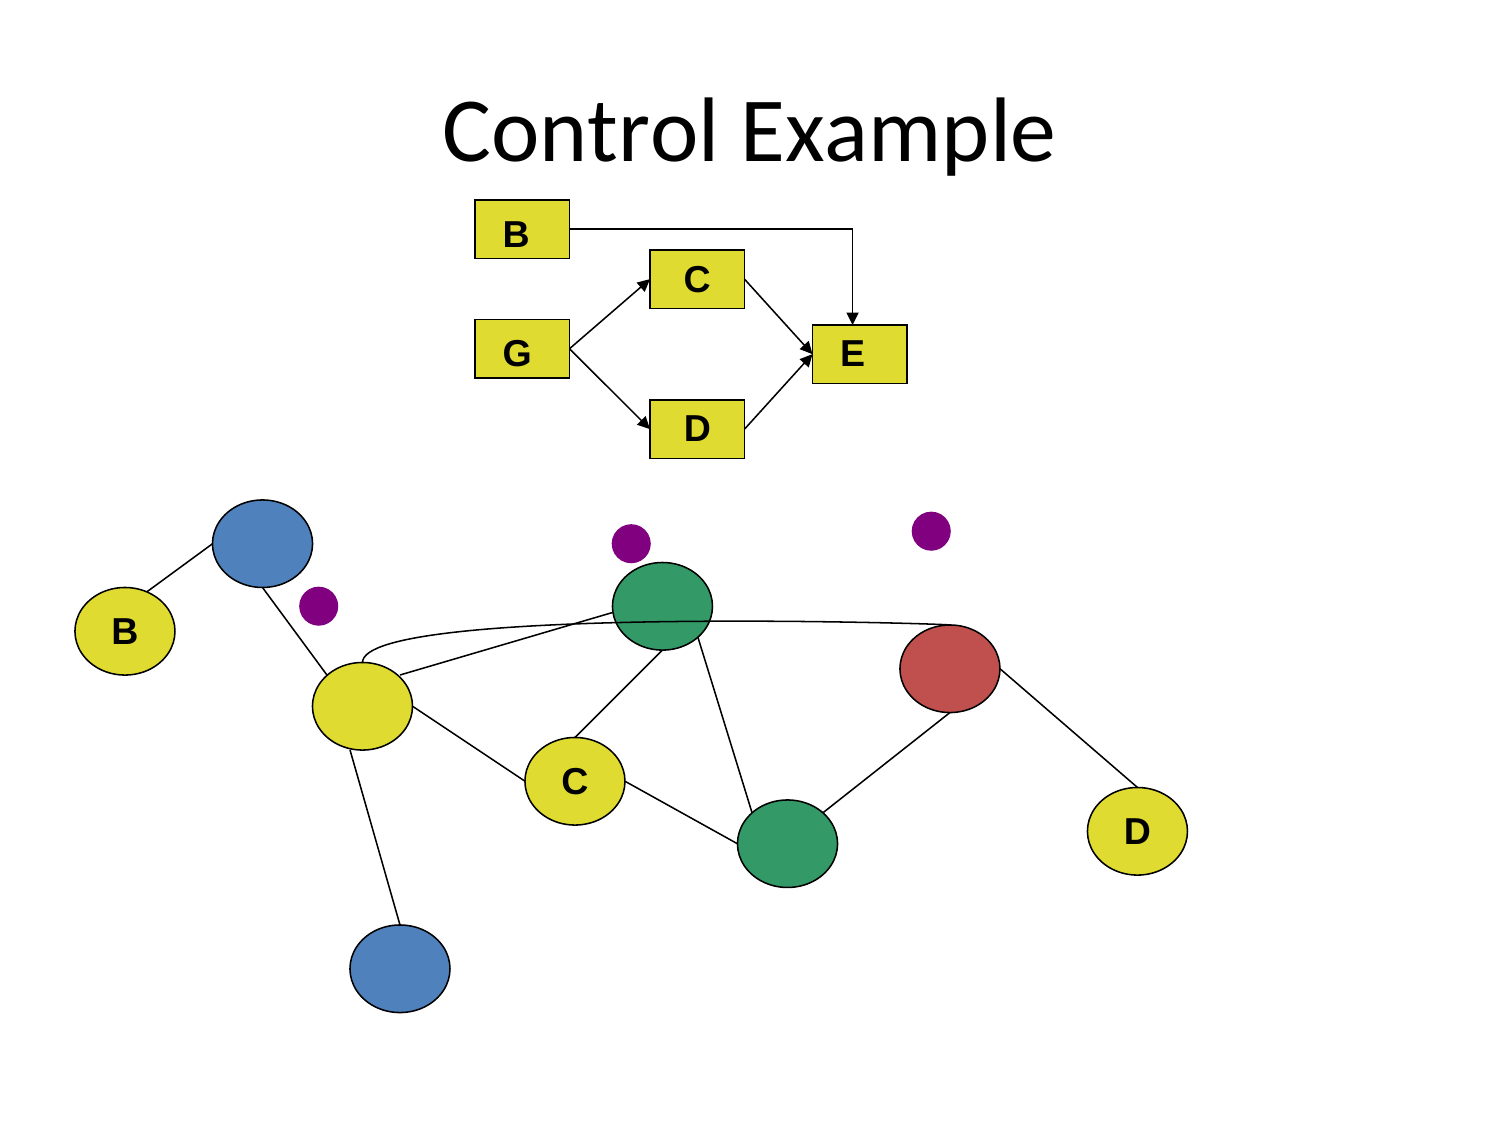

# Control Example
B
C
G
E
 D
B
B
C
D